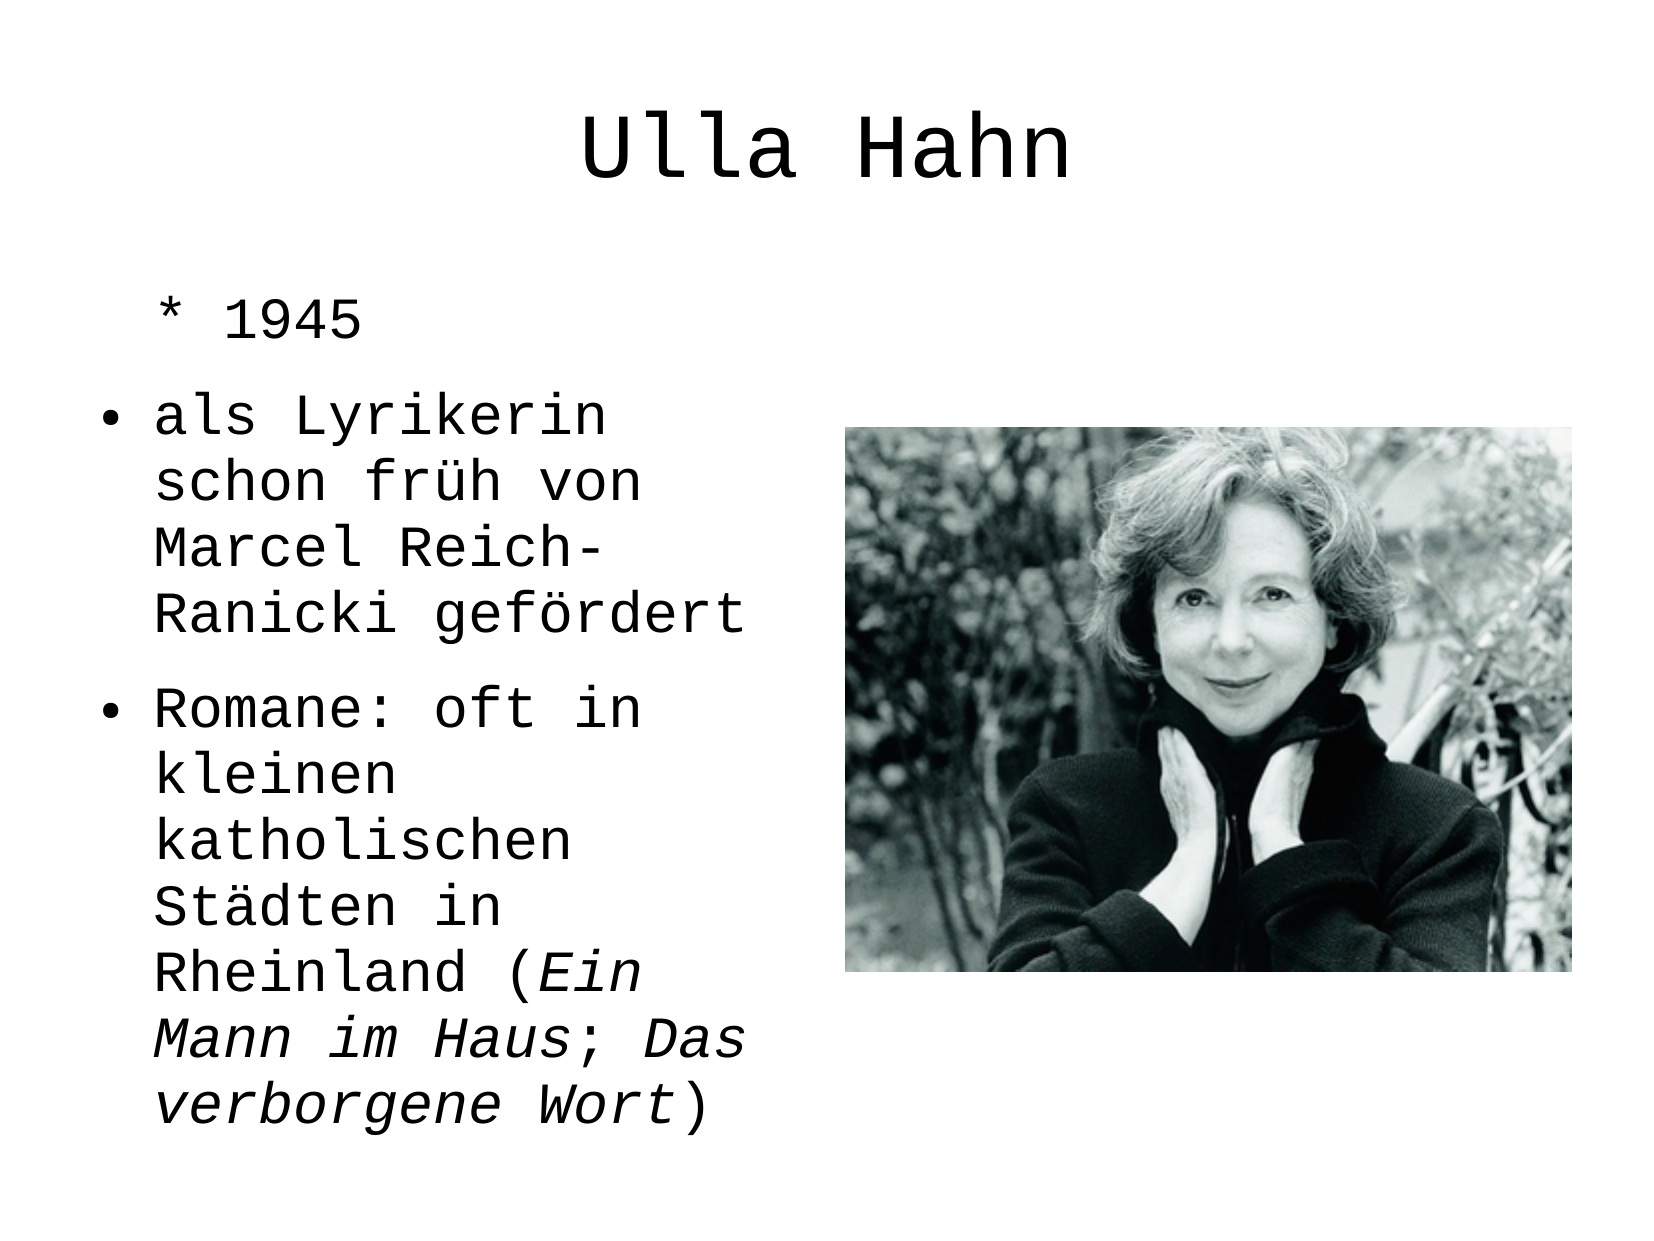

# Ulla Hahn
* 1945
als Lyrikerin schon früh von Marcel Reich-Ranicki gefördert
Romane: oft in kleinen katholischen Städten in Rheinland (Ein Mann im Haus; Das verborgene Wort)